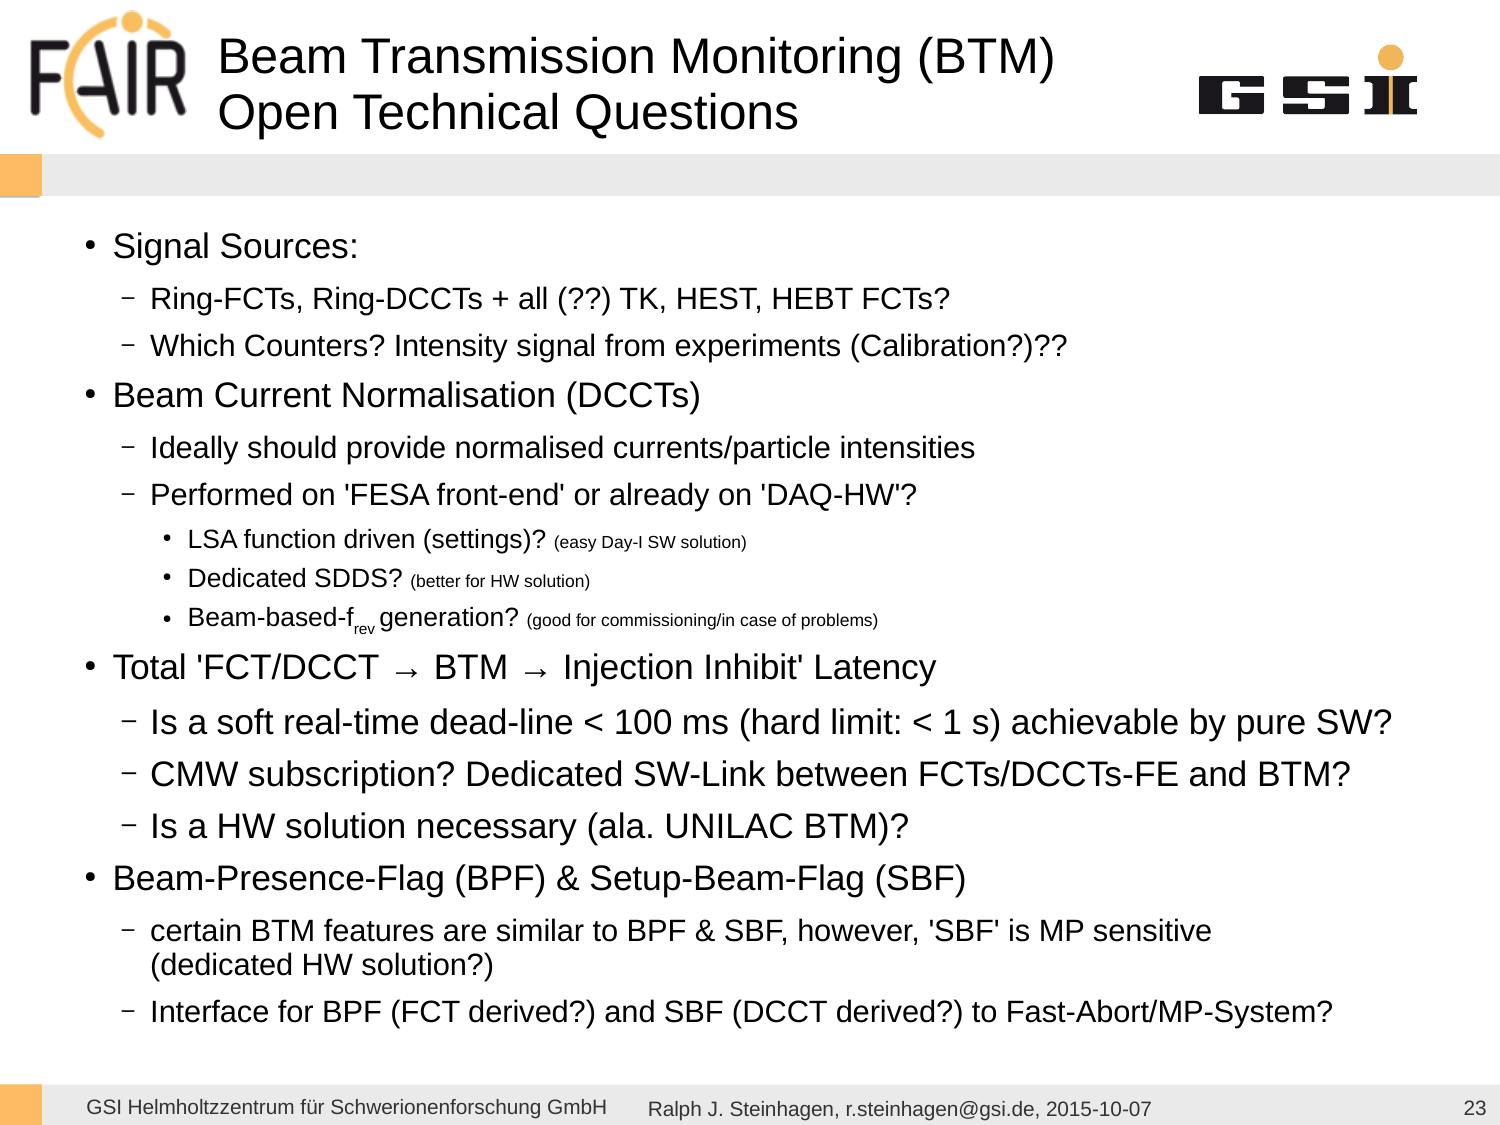

# Beam Transmission Monitoring (BTM) Open Technical Questions
Signal Sources:
Ring-FCTs, Ring-DCCTs + all (??) TK, HEST, HEBT FCTs?
Which Counters? Intensity signal from experiments (Calibration?)??
Beam Current Normalisation (DCCTs)
Ideally should provide normalised currents/particle intensities
Performed on 'FESA front-end' or already on 'DAQ-HW'?
LSA function driven (settings)? (easy Day-I SW solution)
Dedicated SDDS? (better for HW solution)
Beam-based-frev generation? (good for commissioning/in case of problems)
Total 'FCT/DCCT → BTM → Injection Inhibit' Latency
Is a soft real-time dead-line < 100 ms (hard limit: < 1 s) achievable by pure SW?
CMW subscription? Dedicated SW-Link between FCTs/DCCTs-FE and BTM?
Is a HW solution necessary (ala. UNILAC BTM)?
Beam-Presence-Flag (BPF) & Setup-Beam-Flag (SBF)
certain BTM features are similar to BPF & SBF, however, 'SBF' is MP sensitive 			(dedicated HW solution?)
Interface for BPF (FCT derived?) and SBF (DCCT derived?) to Fast-Abort/MP-System?